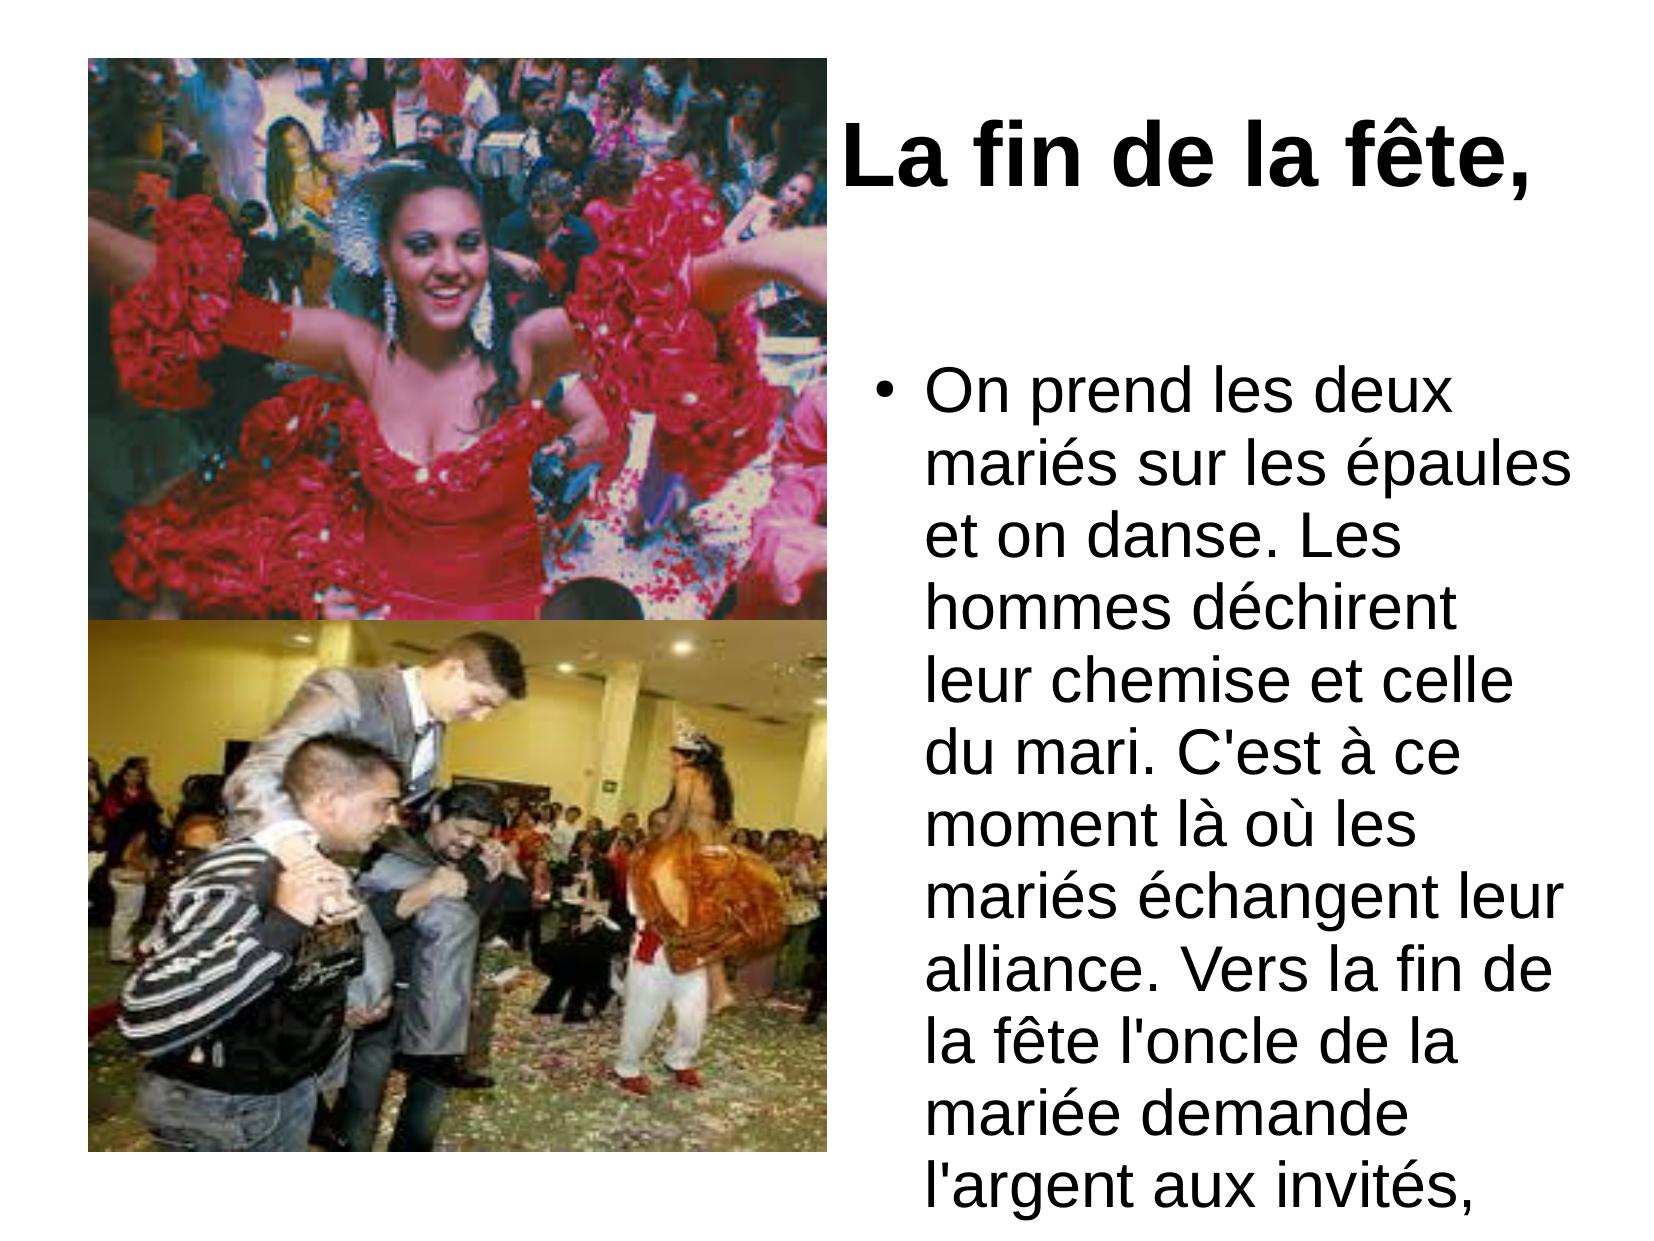

# La fin de la fête,
On prend les deux mariés sur les épaules et on danse. Les hommes déchirent leur chemise et celle du mari. C'est à ce moment là où les mariés échangent leur alliance. Vers la fin de la fête l'oncle de la mariée demande l'argent aux invités,